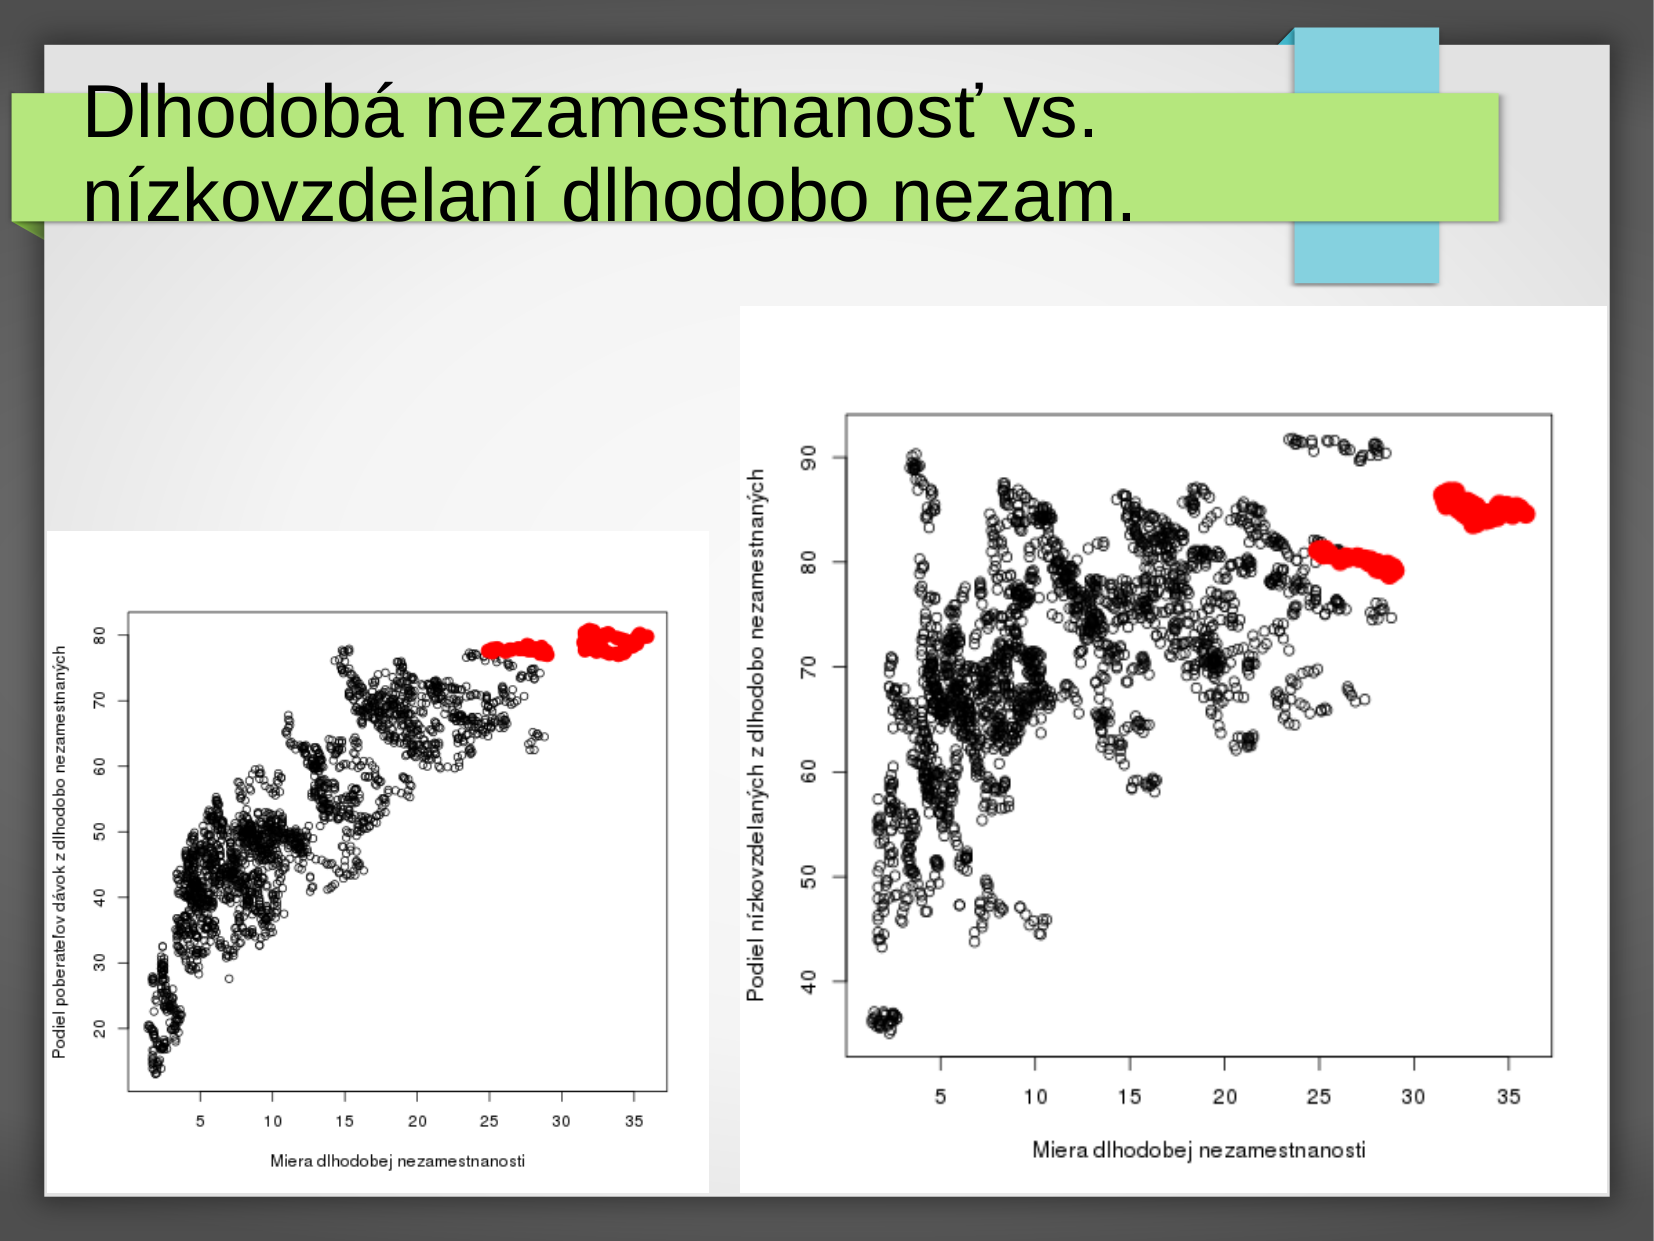

# Dlhodobá nezamestnanosť vs. nízkovzdelaní dlhodobo nezam.